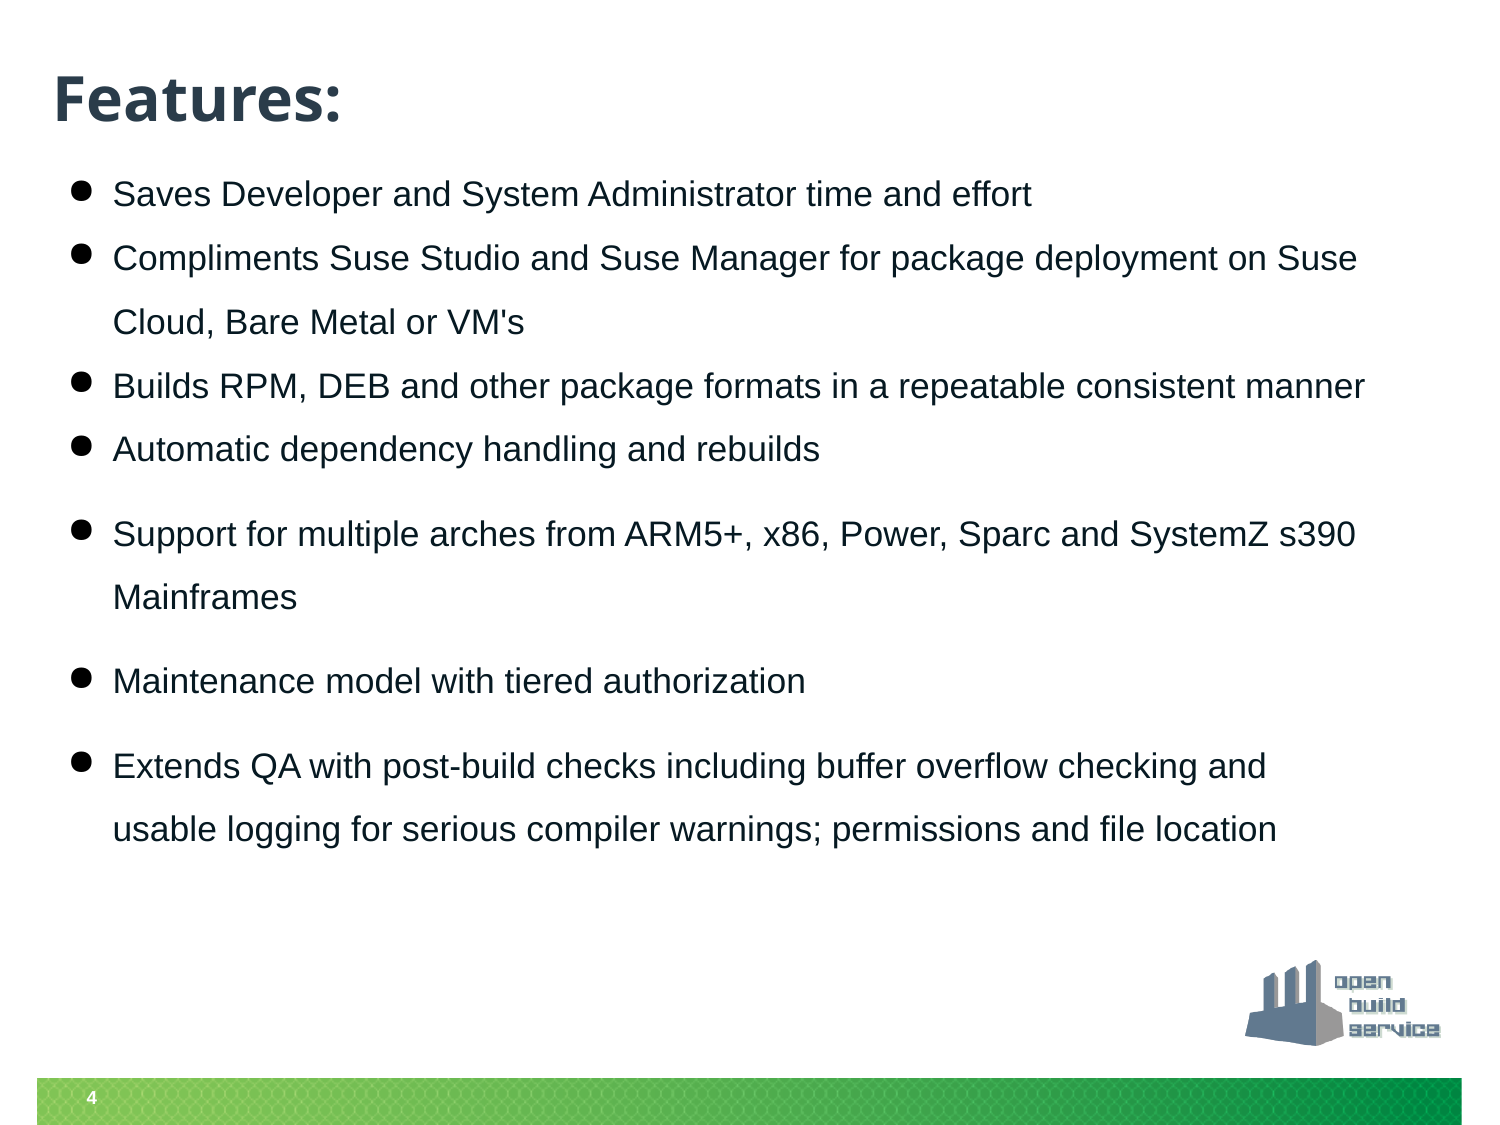

# Features:
Saves Developer and System Administrator time and effort
Compliments Suse Studio and Suse Manager for package deployment on Suse Cloud, Bare Metal or VM's
Builds RPM, DEB and other package formats in a repeatable consistent manner
Automatic dependency handling and rebuilds
Support for multiple arches from ARM5+, x86, Power, Sparc and SystemZ s390 Mainframes
Maintenance model with tiered authorization
Extends QA with post-build checks including buffer overflow checking and usable logging for serious compiler warnings; permissions and file location